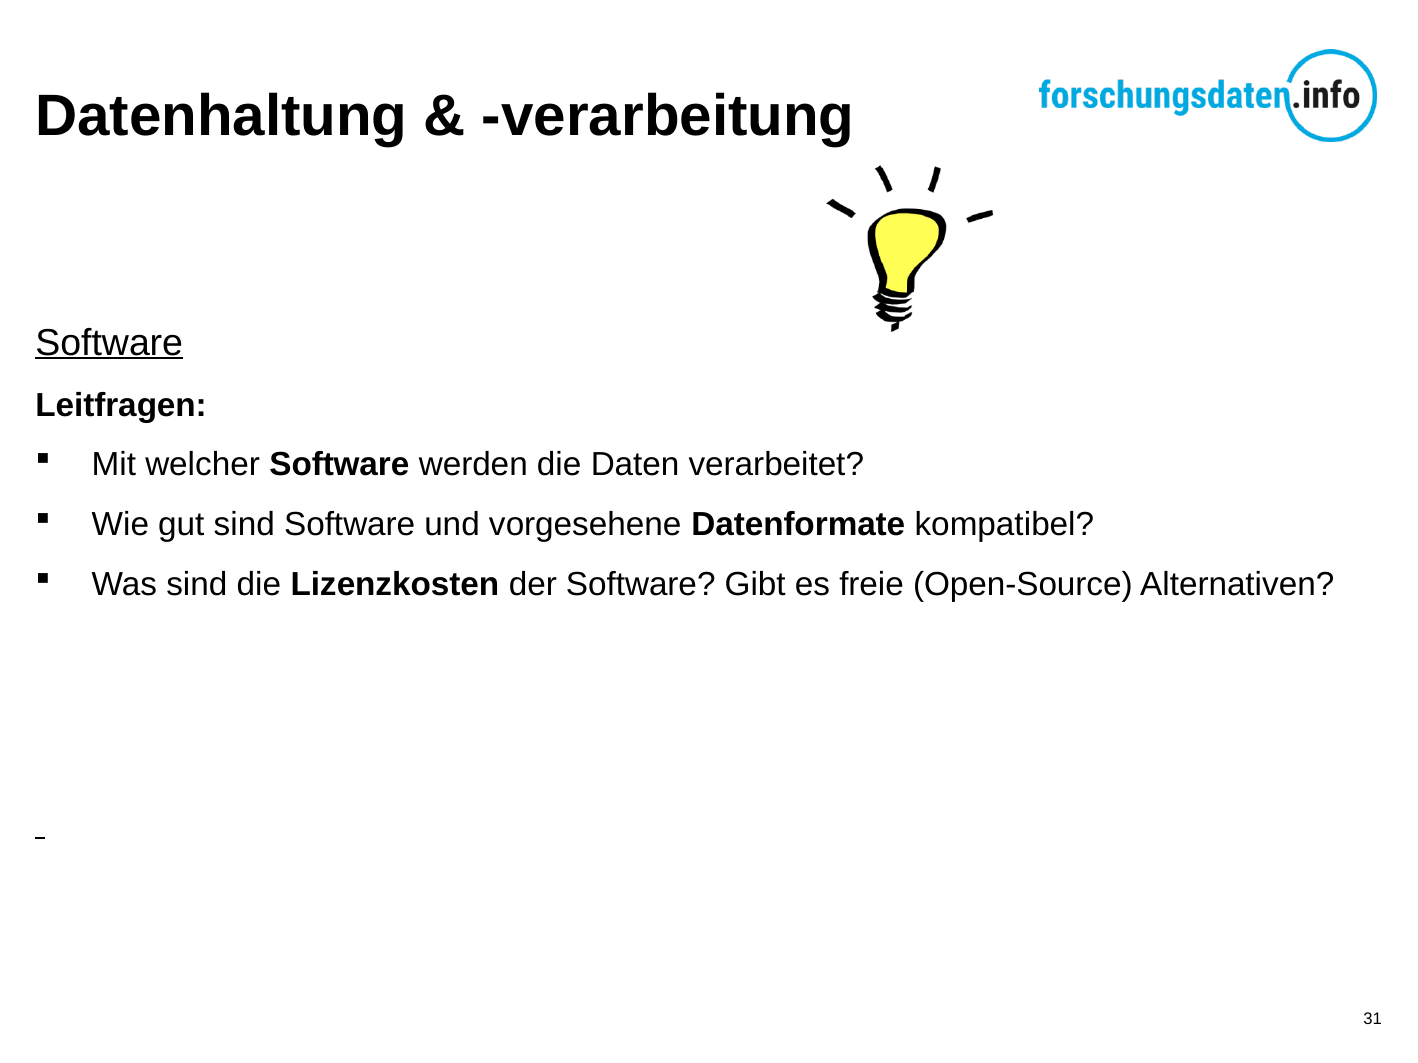

# Datenhaltung & -verarbeitung
Software
Leitfragen:
Mit welcher Software werden die Daten verarbeitet?
Wie gut sind Software und vorgesehene Datenformate kompatibel?
Was sind die Lizenzkosten der Software? Gibt es freie (Open-Source) Alternativen?